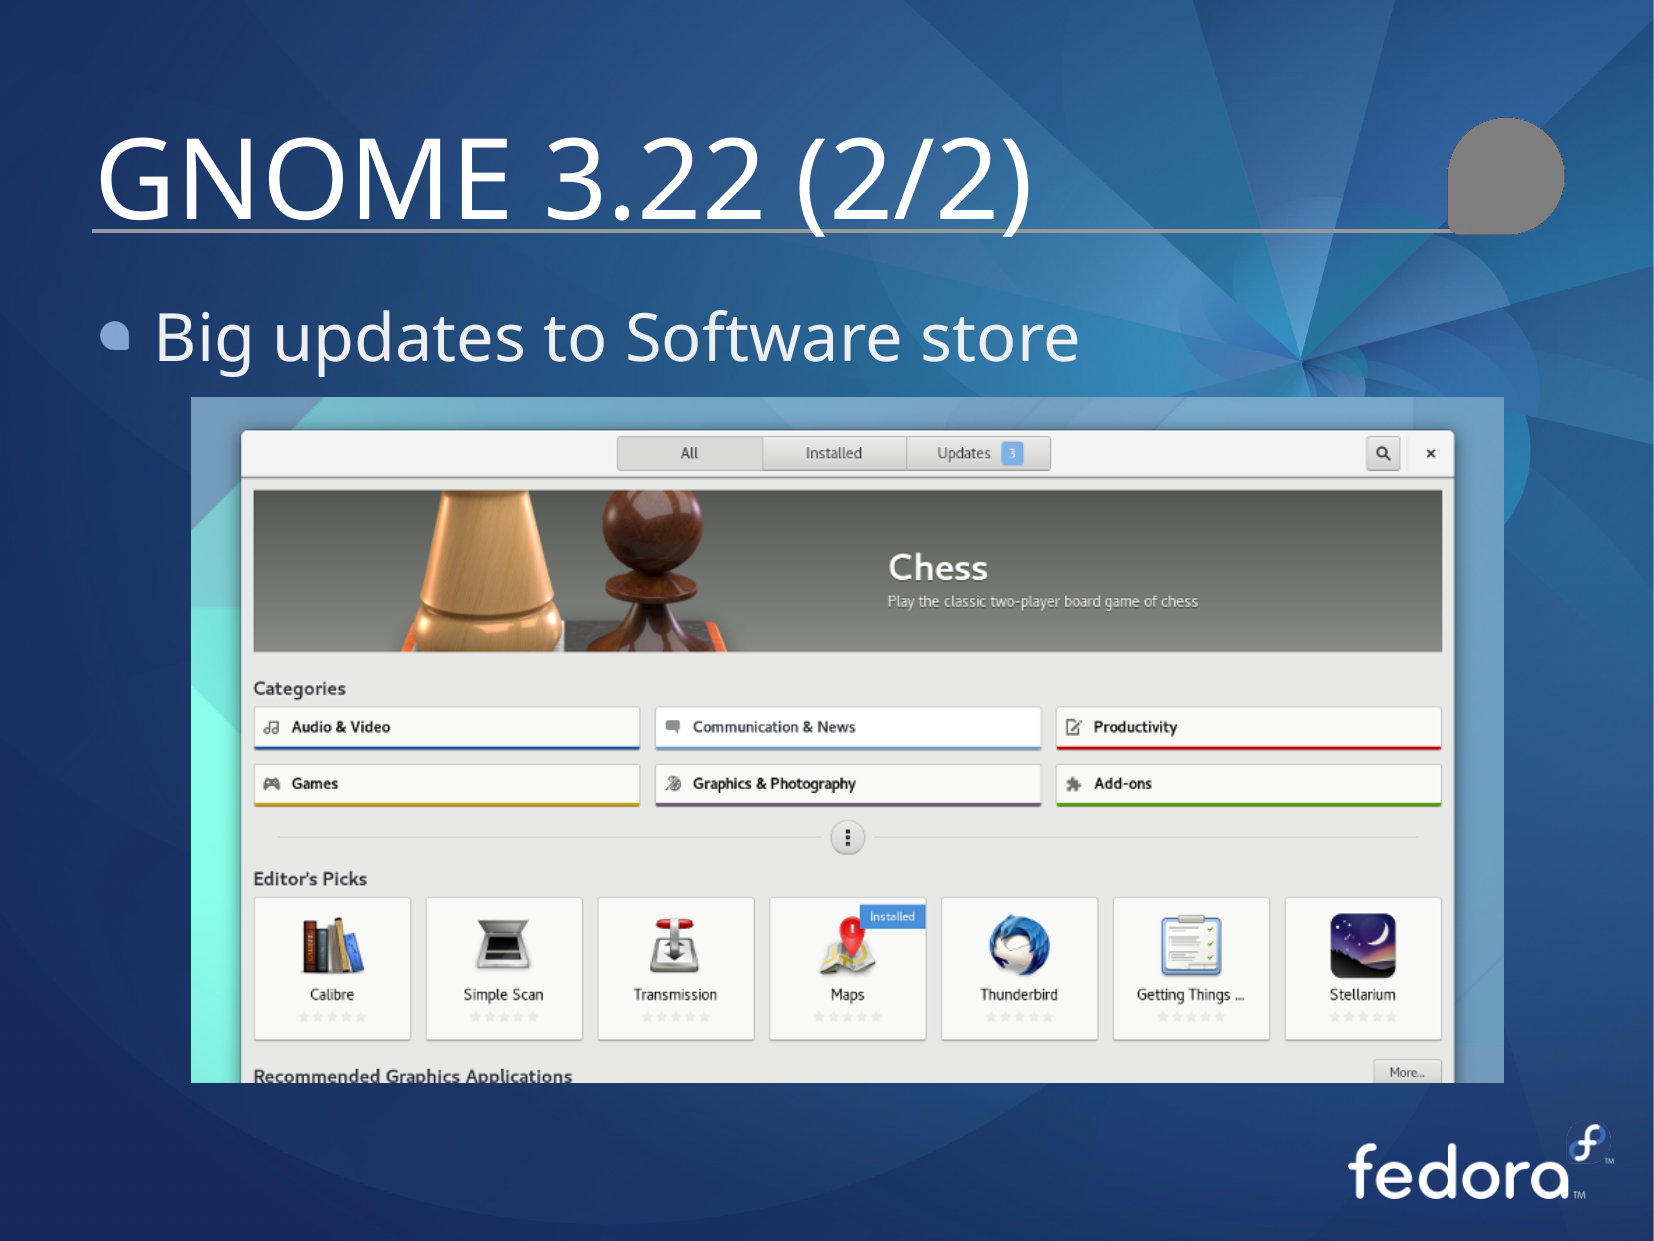

GNOME 3.22 (2/2)
# Big updates to Software store